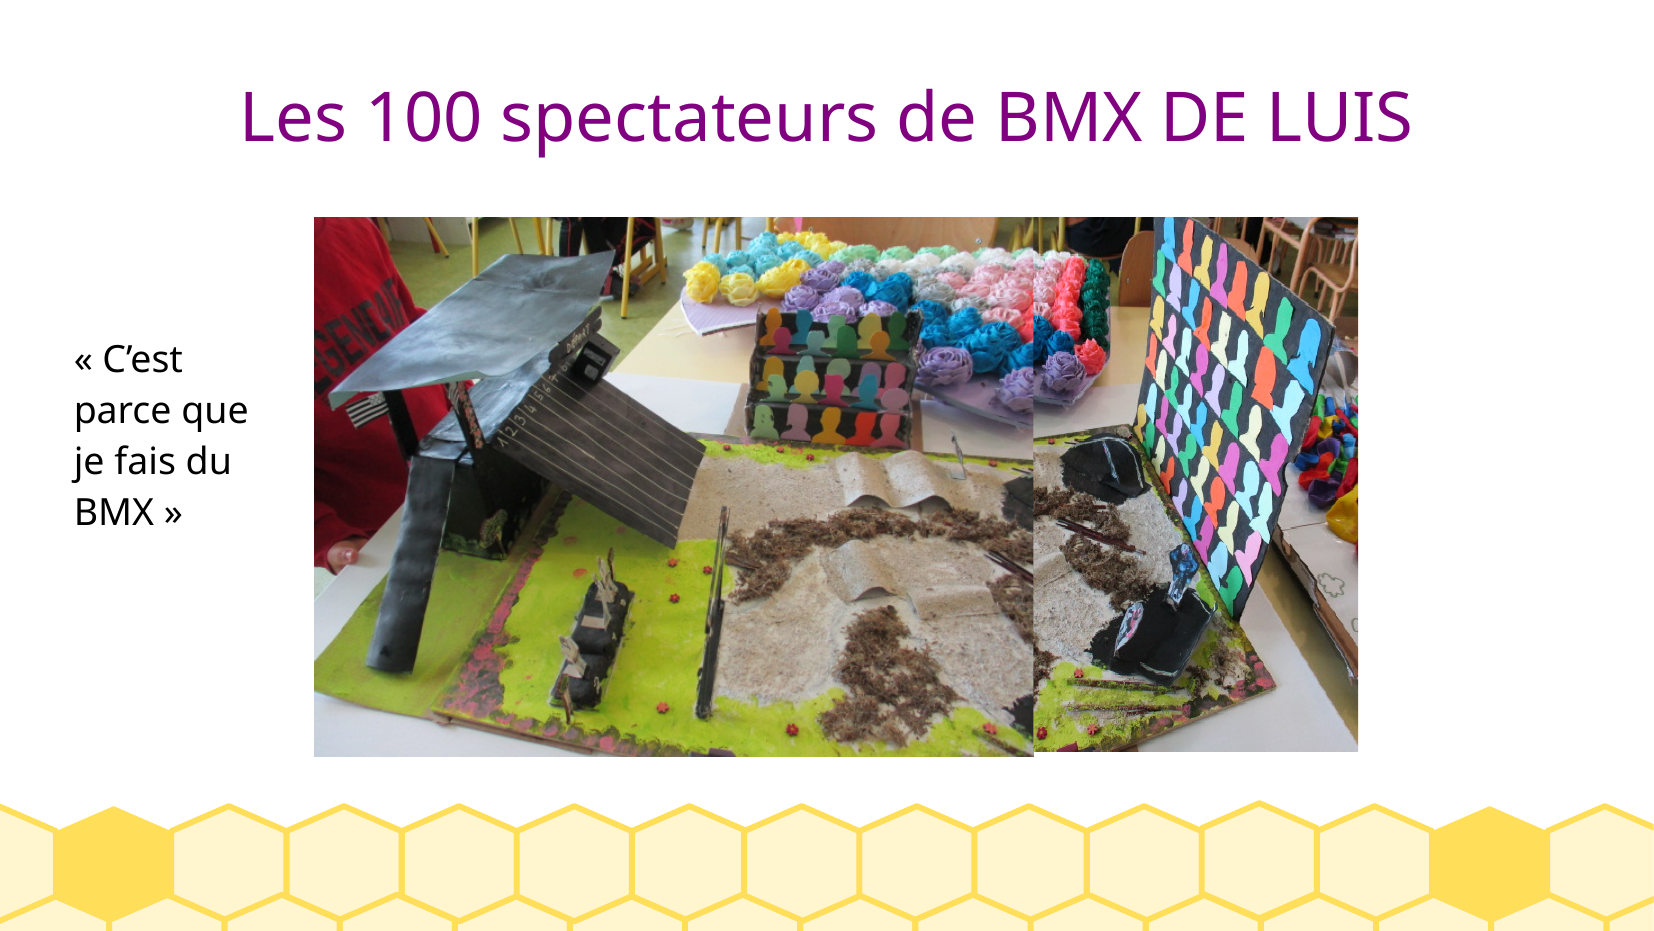

# Les 100 spectateurs de BMX DE LUIS
« C’est parce que je fais du BMX »